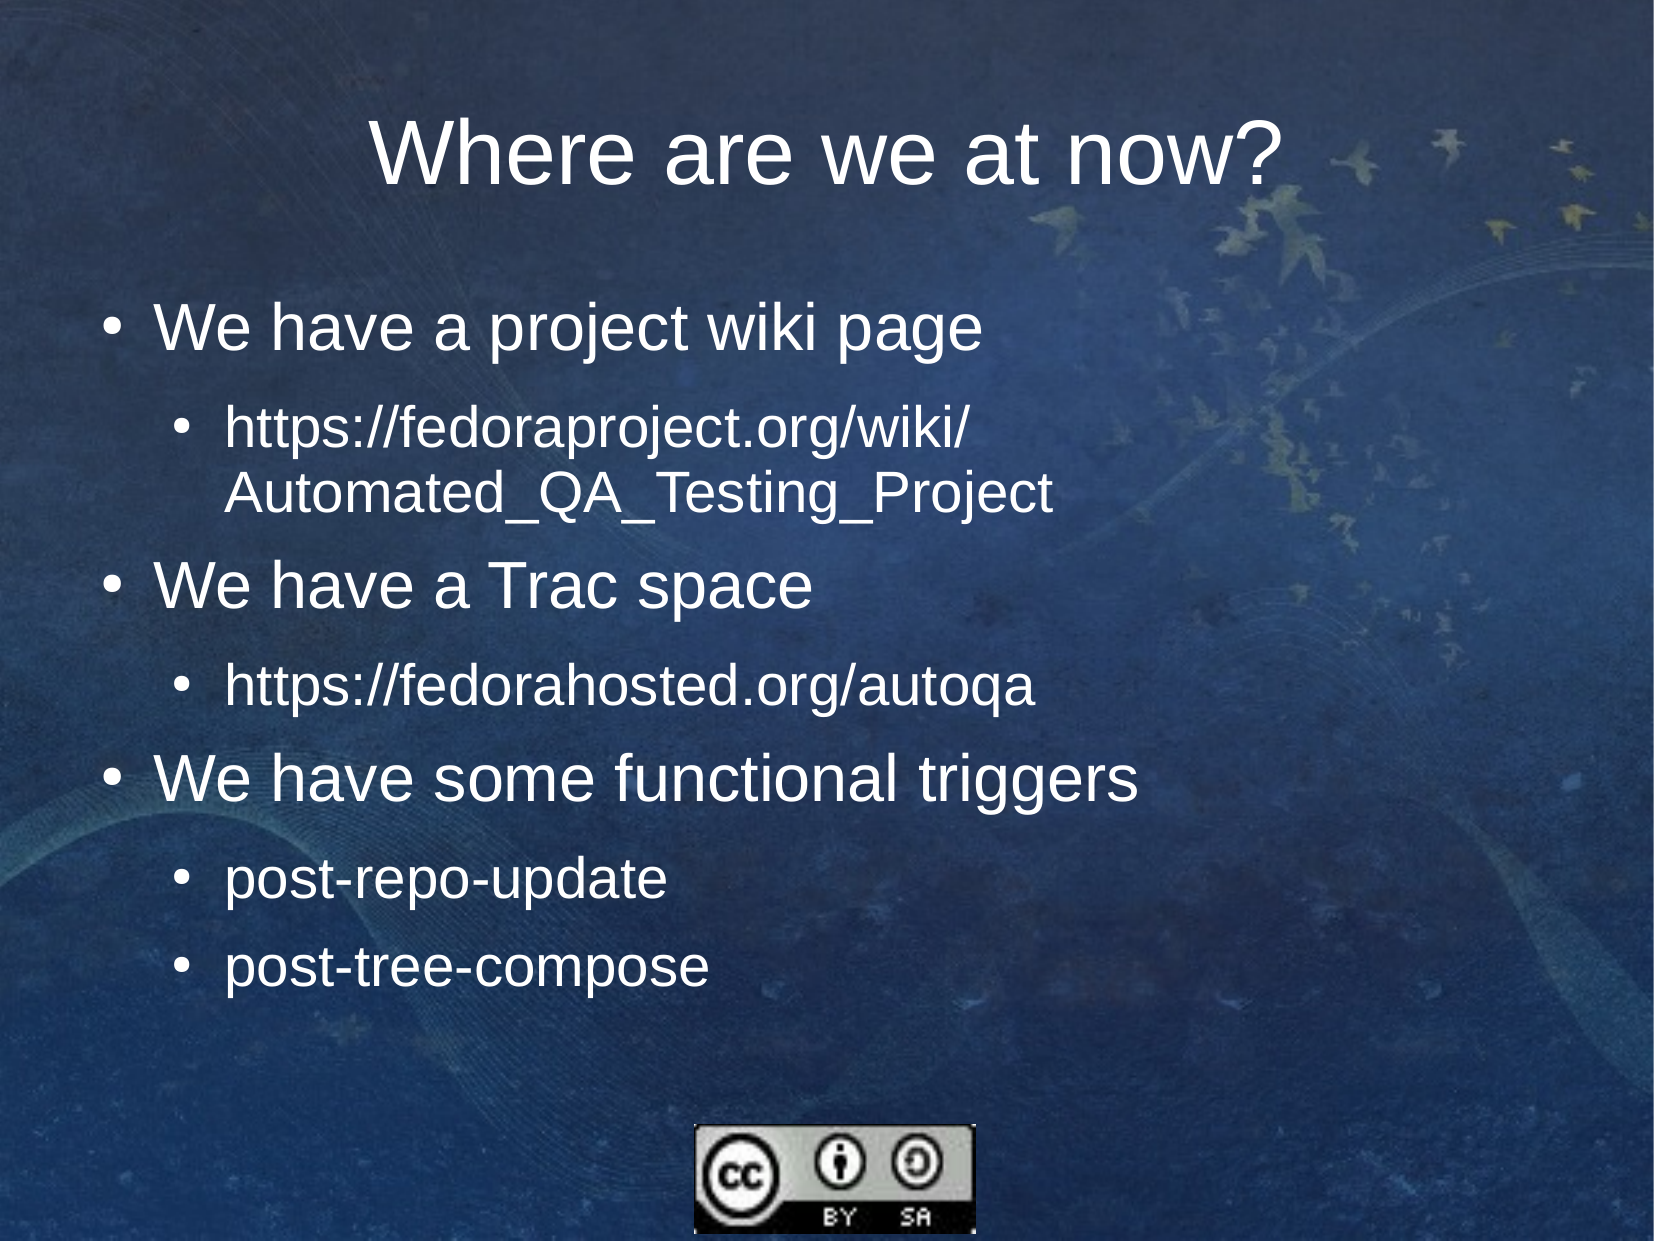

# Where are we at now?
We have a project wiki page
https://fedoraproject.org/wiki/Automated_QA_Testing_Project
We have a Trac space
https://fedorahosted.org/autoqa
We have some functional triggers
post-repo-update
post-tree-compose